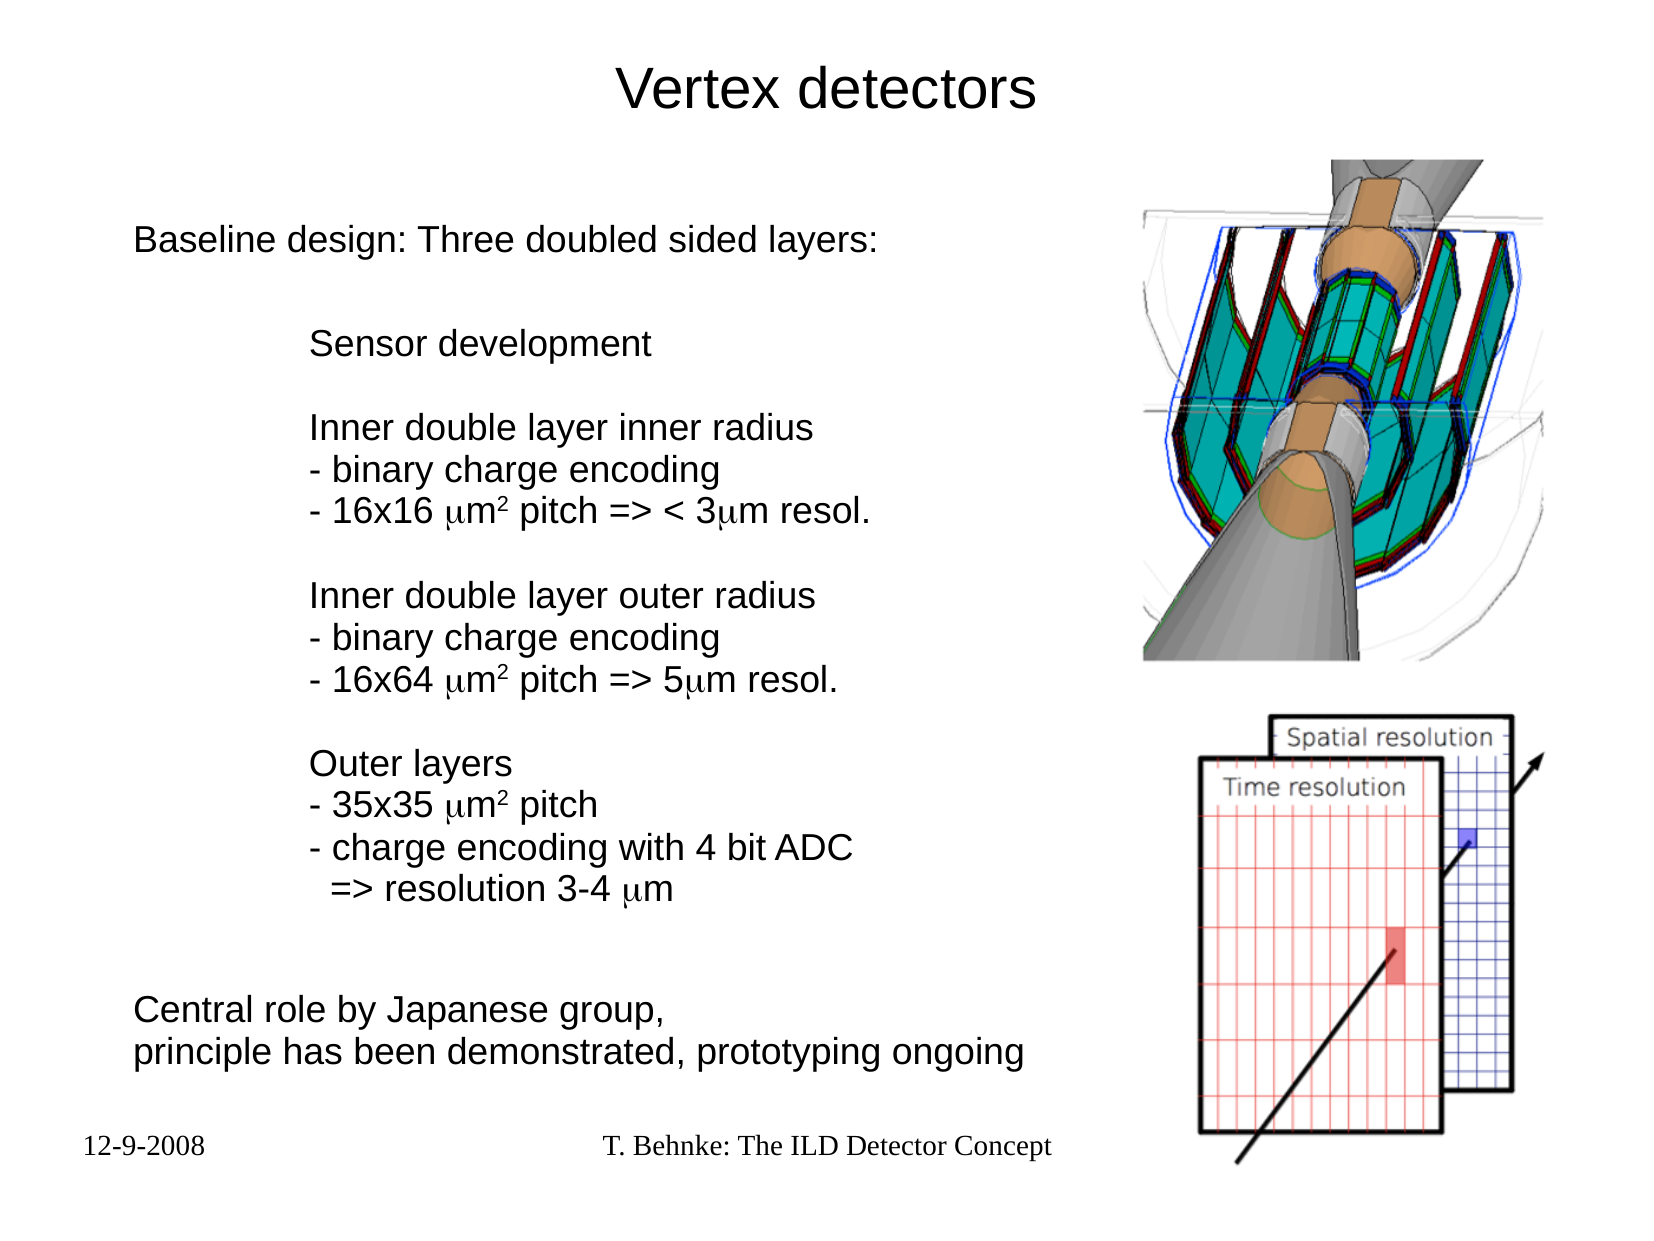

# Vertex detectors
Baseline design: Three doubled sided layers:
Sensor development
Inner double layer inner radius
- binary charge encoding
- 16x16 μm2 pitch => < 3μm resol.
Inner double layer outer radius
- binary charge encoding
- 16x64 μm2 pitch => 5μm resol.
Outer layers
- 35x35 μm2 pitch
- charge encoding with 4 bit ADC
 => resolution 3-4 μm
Central role by Japanese group,
principle has been demonstrated, prototyping ongoing
12-9-2008
T. Behnke: The ILD Detector Concept
10